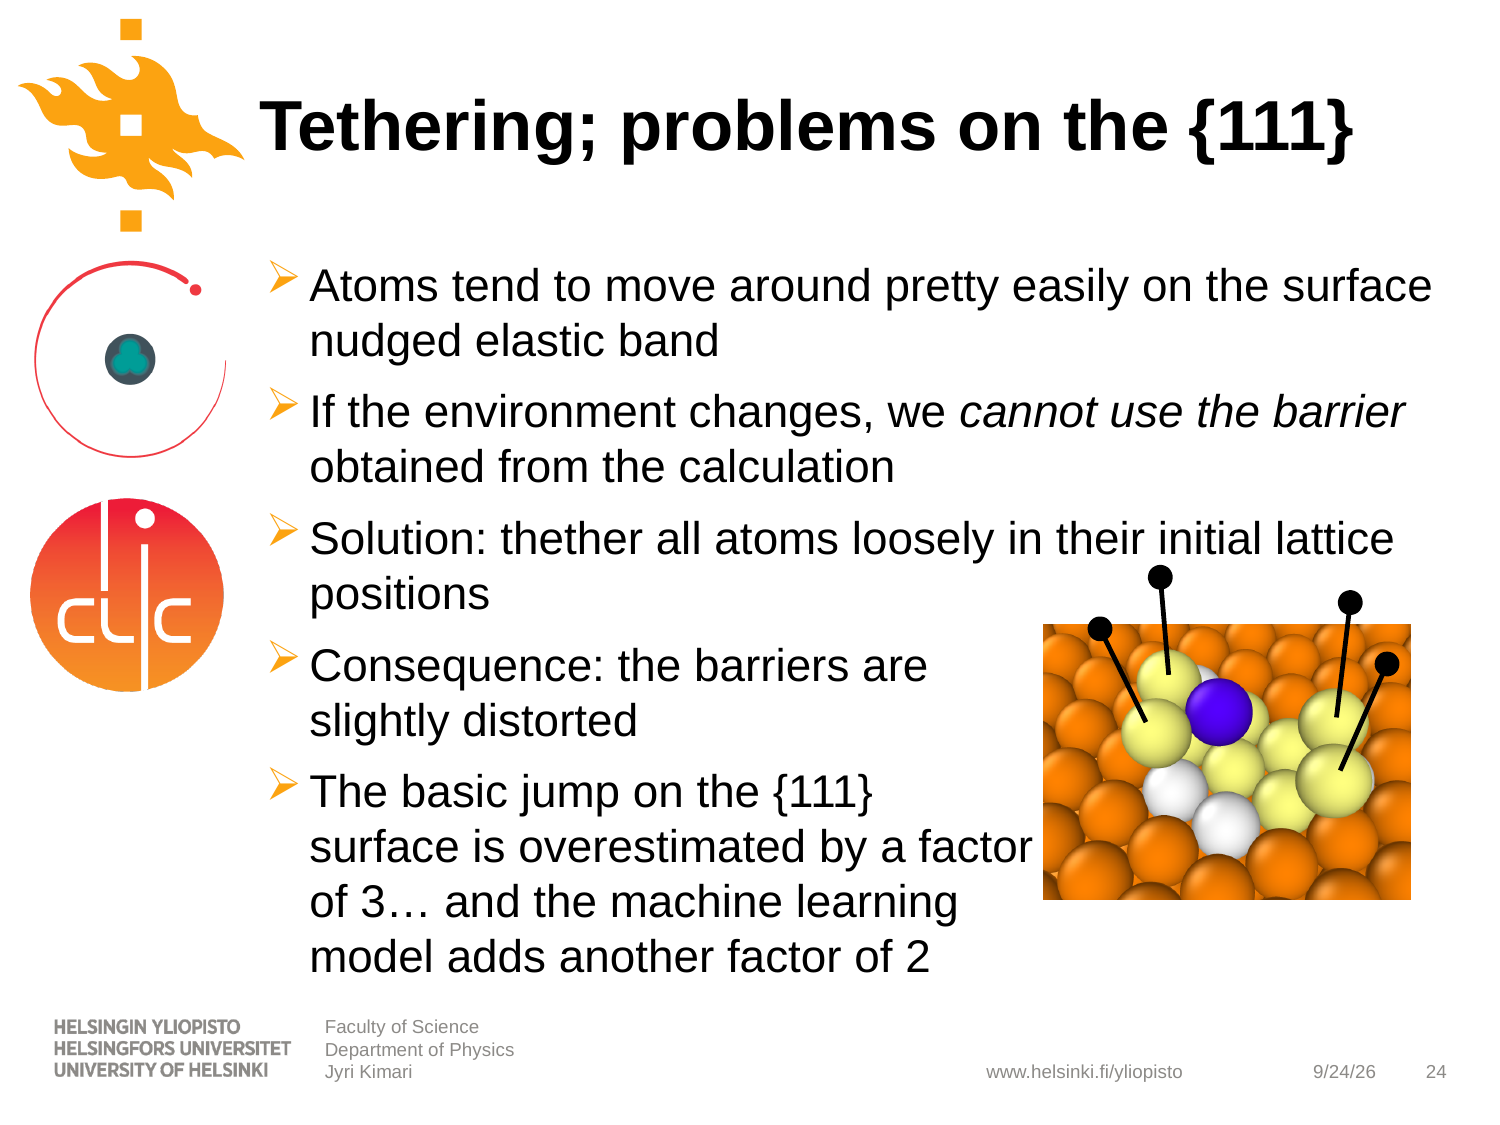

# Tethering; problems on the {111}
Atoms tend to move around pretty easily on the surface nudged elastic band
If the environment changes, we cannot use the barrier obtained from the calculation
Solution: thether all atoms loosely in their initial lattice positions
Consequence: the barriers are
slightly distorted
The basic jump on the {111}
surface is overestimated by a factor
of 3… and the machine learning
model adds another factor of 2
Faculty of Science
Department of Physics
Jyri Kimari